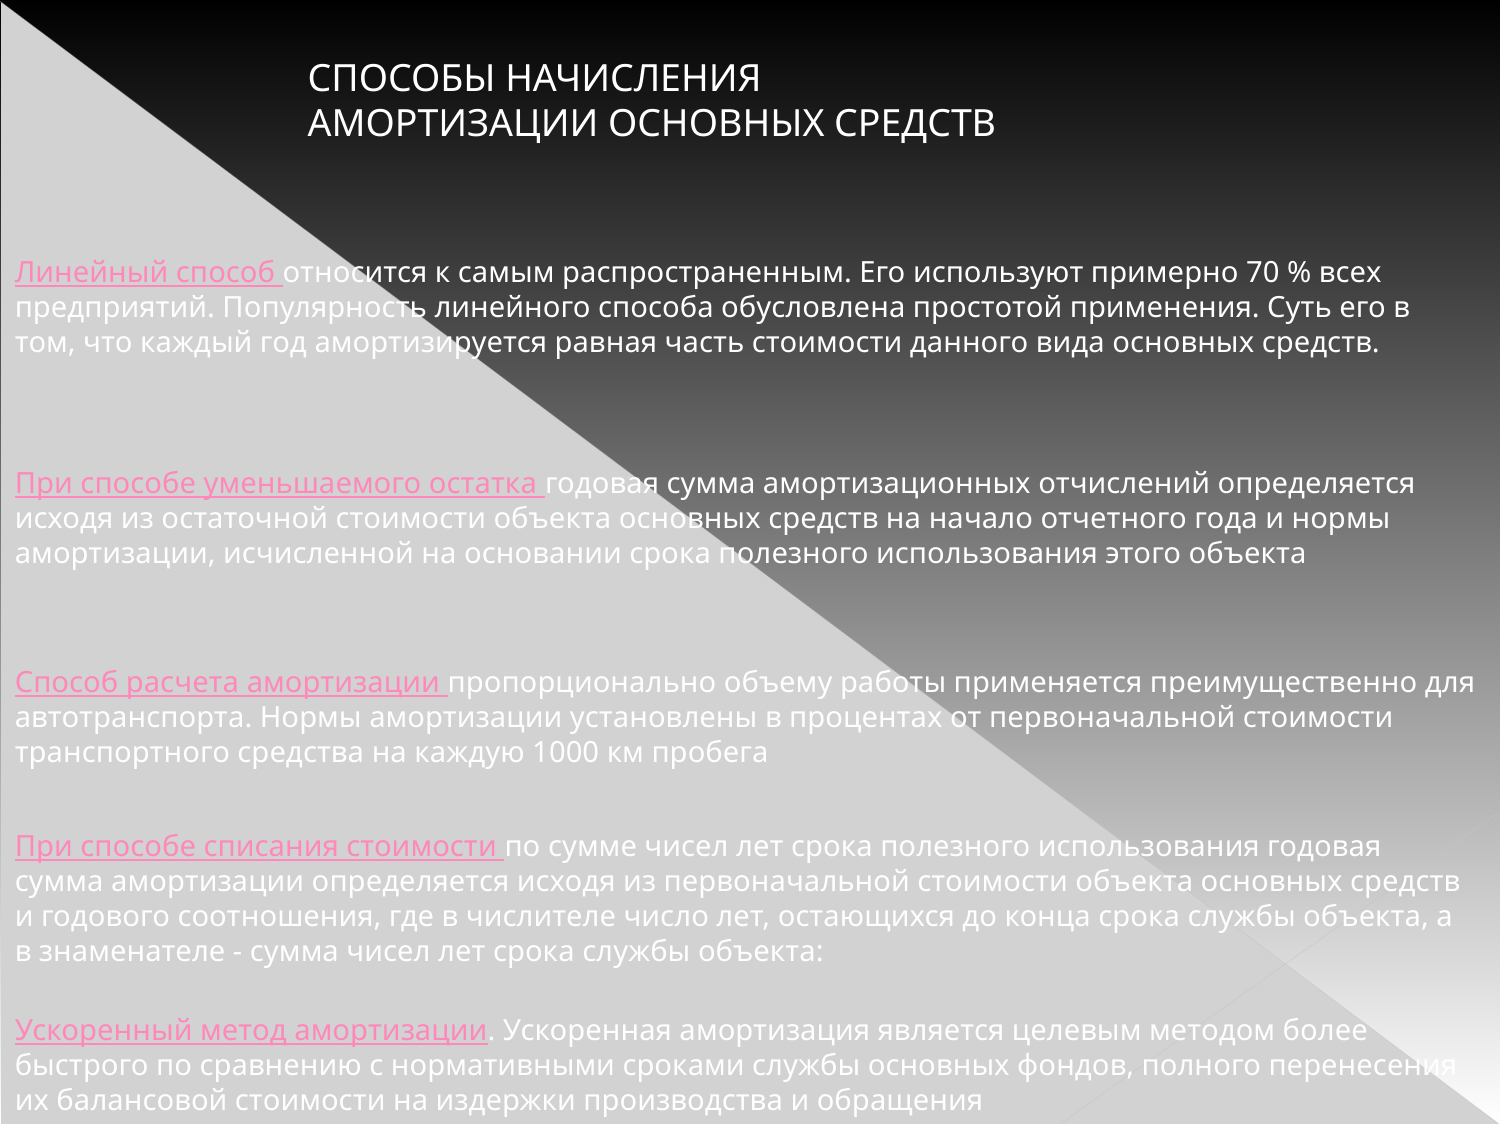

СПОСОБЫ НАЧИСЛЕНИЯ АМОРТИЗАЦИИ ОСНОВНЫХ СРЕДСТВ
Линейный способ относится к самым распространенным. Его используют примерно 70 % всех предприятий. Популярность линейного способа обусловлена простотой применения. Суть его в том, что каждый год амортизируется равная часть стоимости данного вида основных средств.
При способе уменьшаемого остатка годовая сумма амортизационных отчислений определяется исходя из остаточной стоимости объекта основных средств на начало отчетного года и нормы амортизации, исчисленной на основании срока полезного использования этого объекта
Способ расчета амортизации пропорционально объему работы применяется преимущественно для автотранспорта. Нормы амортизации установлены в процентах от первоначальной стоимости транспортного средства на каждую 1000 км пробега
При способе списания стоимости по сумме чисел лет срока полезного использования годовая сумма амортизации определяется исходя из первоначальной стоимости объекта основных средств и годового соотношения, где в числителе число лет, остающихся до конца срока службы объекта, а в знаменателе - сумма чисел лет срока службы объекта:
Ускоренный метод амортизации. Ускоренная амортизация является целевым методом более быстрого по сравнению с нормативными сроками службы основных фондов, полного перенесения их балансовой стоимости на издержки производства и обращения